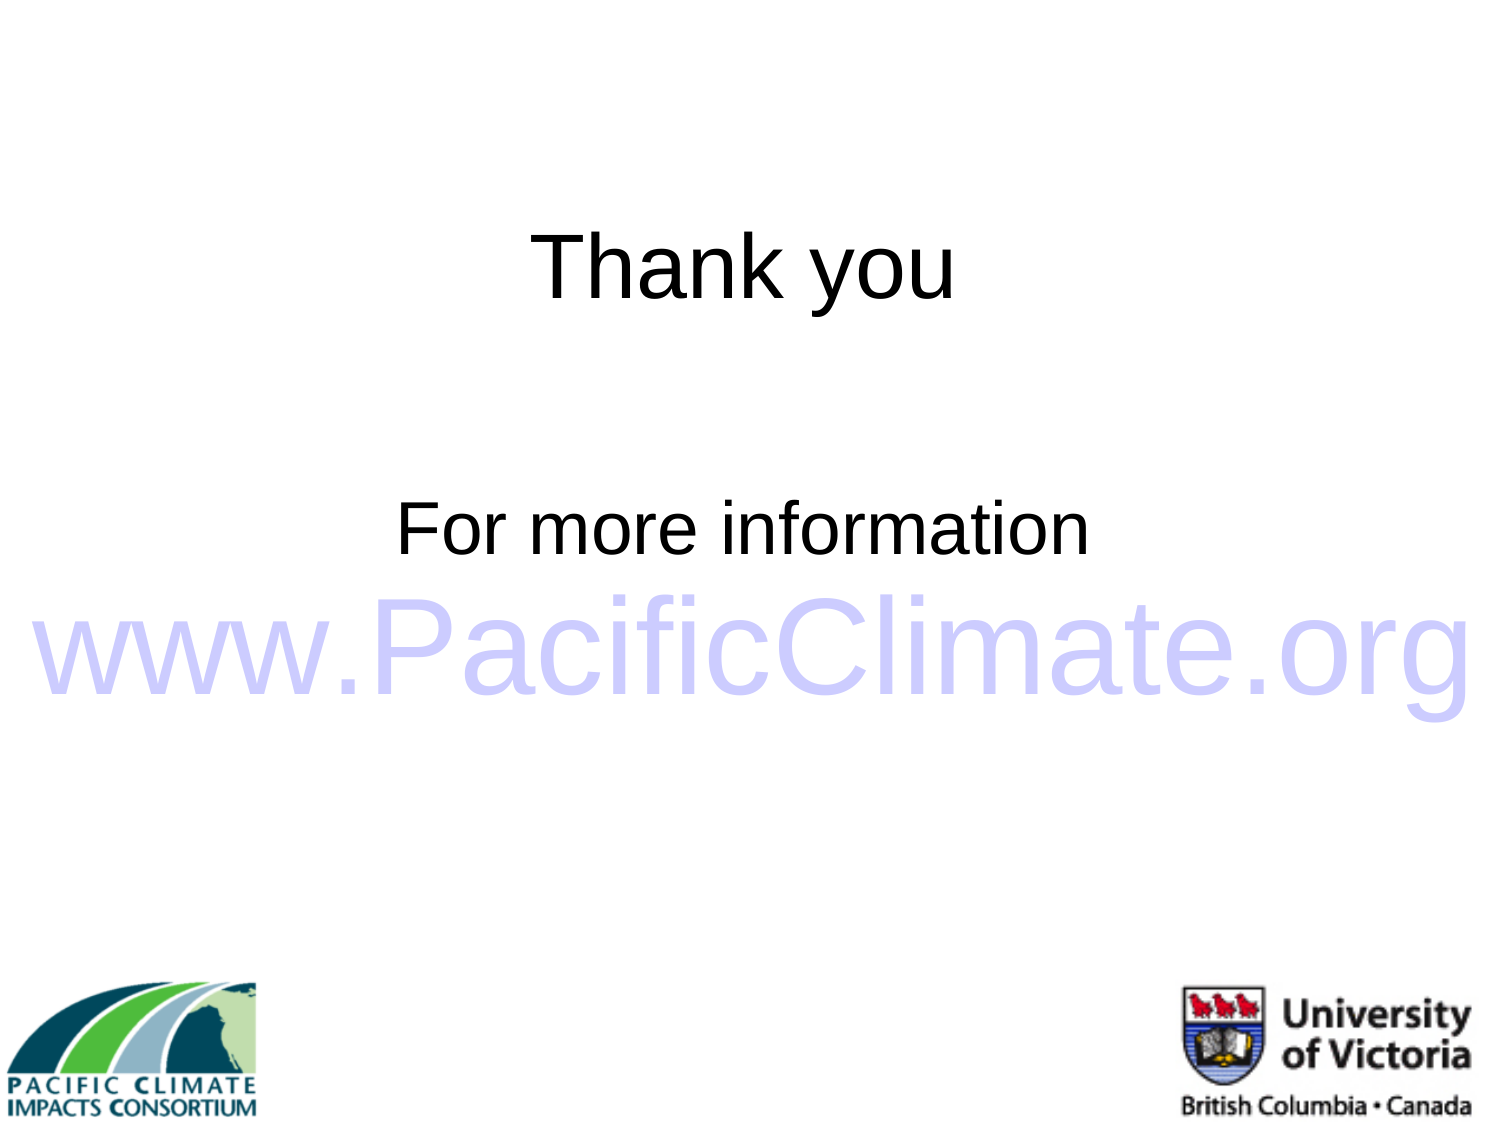

# Thank you For more information www.PacificClimate.org